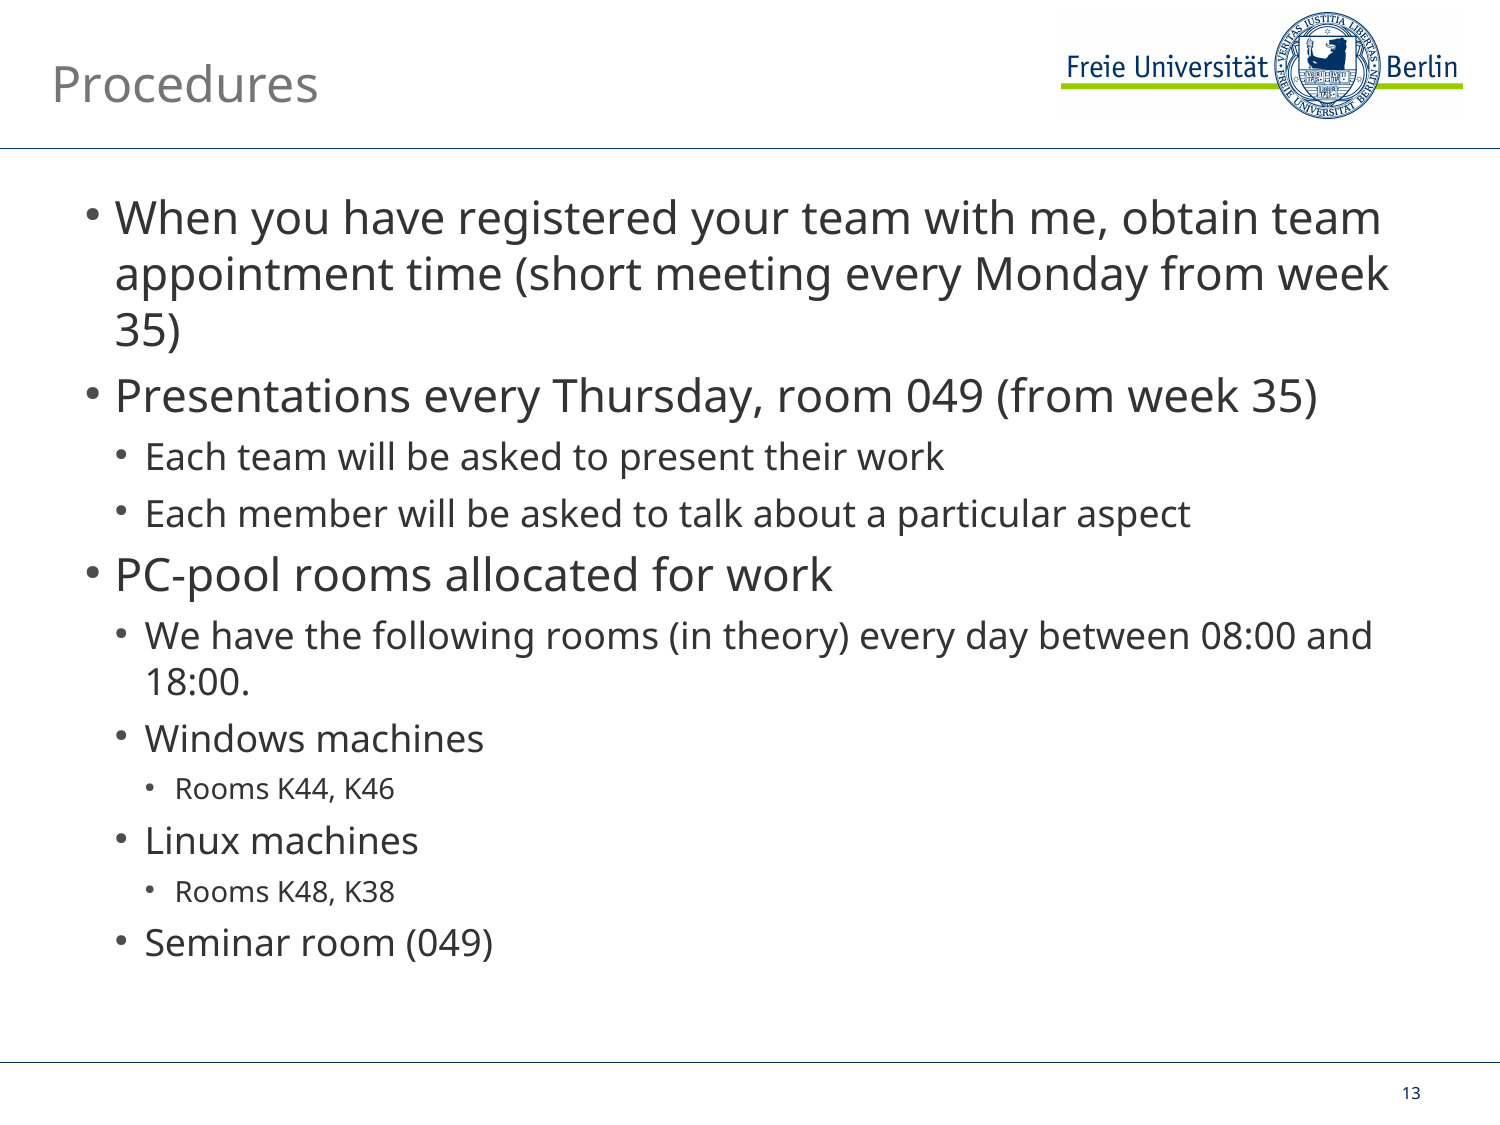

# Procedures
When you have registered your team with me, obtain team appointment time (short meeting every Monday from week 35)
Presentations every Thursday, room 049 (from week 35)
Each team will be asked to present their work
Each member will be asked to talk about a particular aspect
PC-pool rooms allocated for work
We have the following rooms (in theory) every day between 08:00 and 18:00.
Windows machines
Rooms K44, K46
Linux machines
Rooms K48, K38
Seminar room (049)